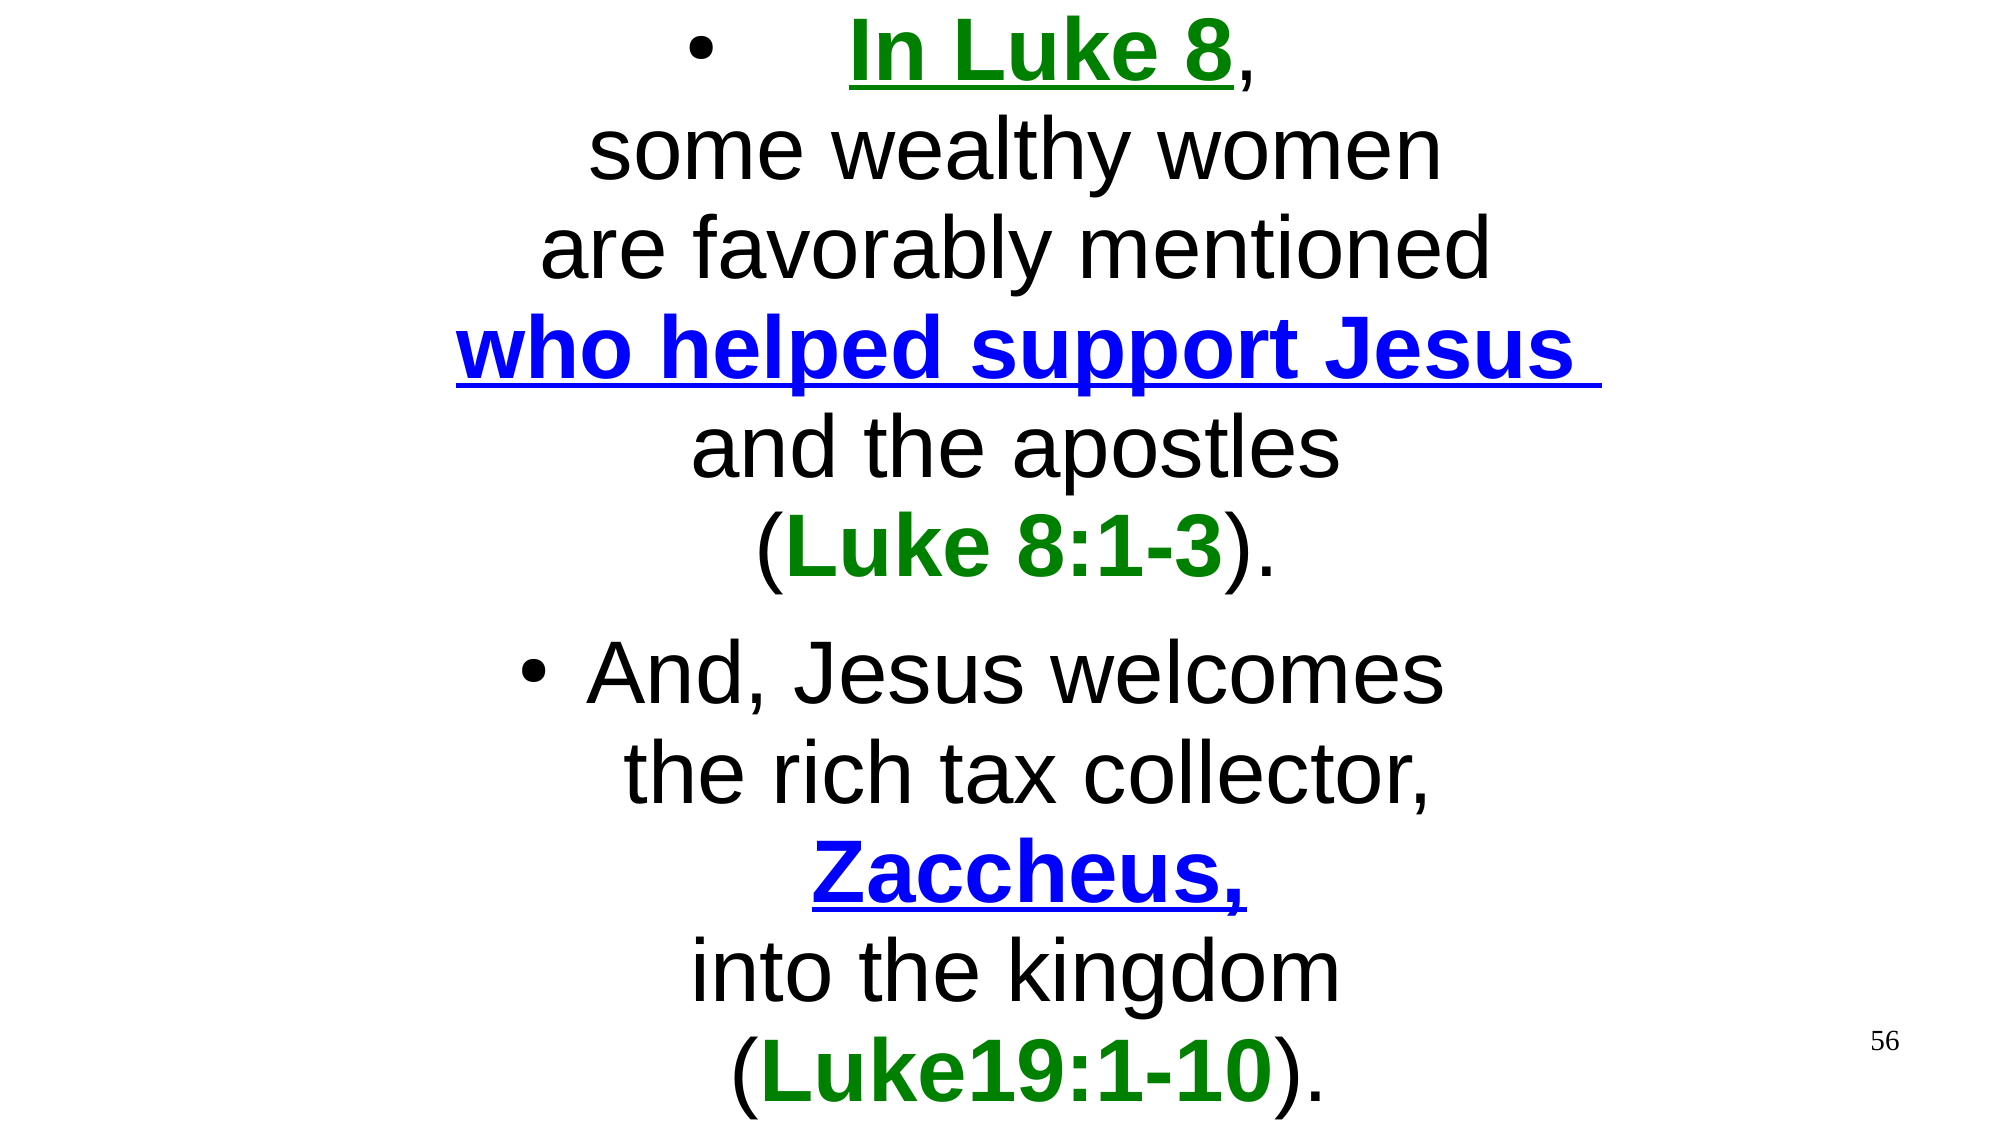

# In Luke 8, some wealthy women are favorably mentioned who helped support Jesus and the apostles (Luke 8:1-3).
And, Jesus welcomes
the rich tax collector,
 Zaccheus,
into the kingdom
(Luke19:1-10).
56